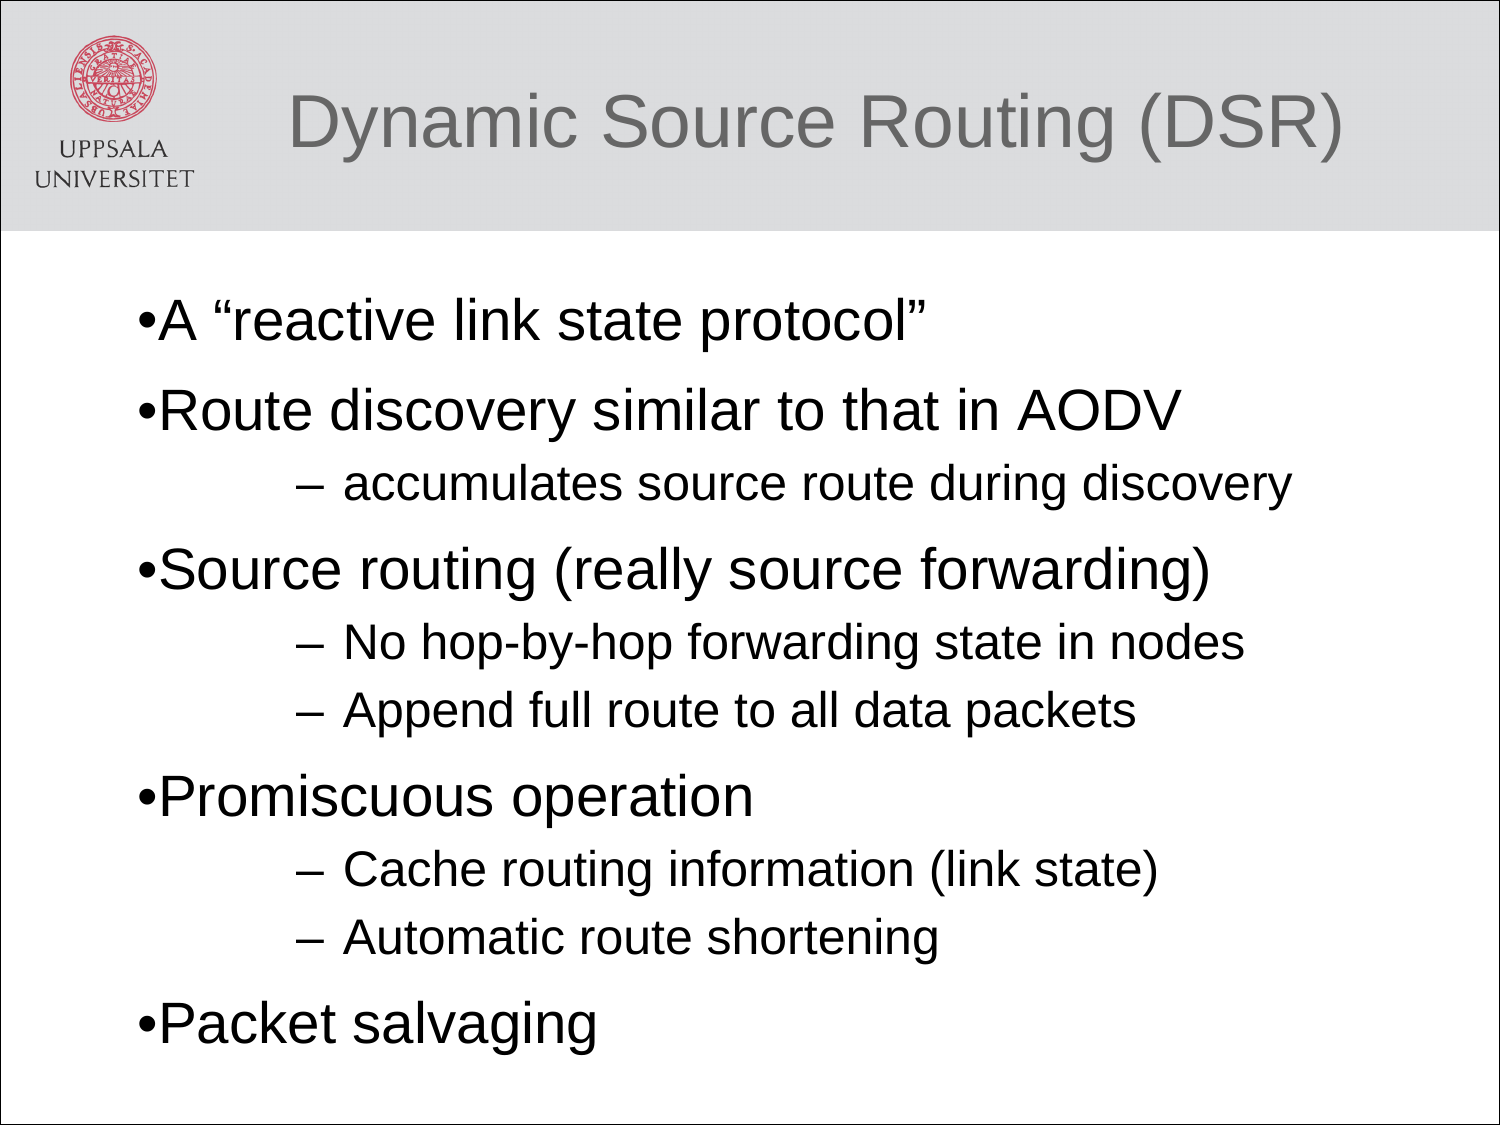

# Dynamic Source Routing (DSR)
A “reactive link state protocol”
Route discovery similar to that in AODV
accumulates source route during discovery
Source routing (really source forwarding)
No hop-by-hop forwarding state in nodes
Append full route to all data packets
Promiscuous operation
Cache routing information (link state)
Automatic route shortening
Packet salvaging